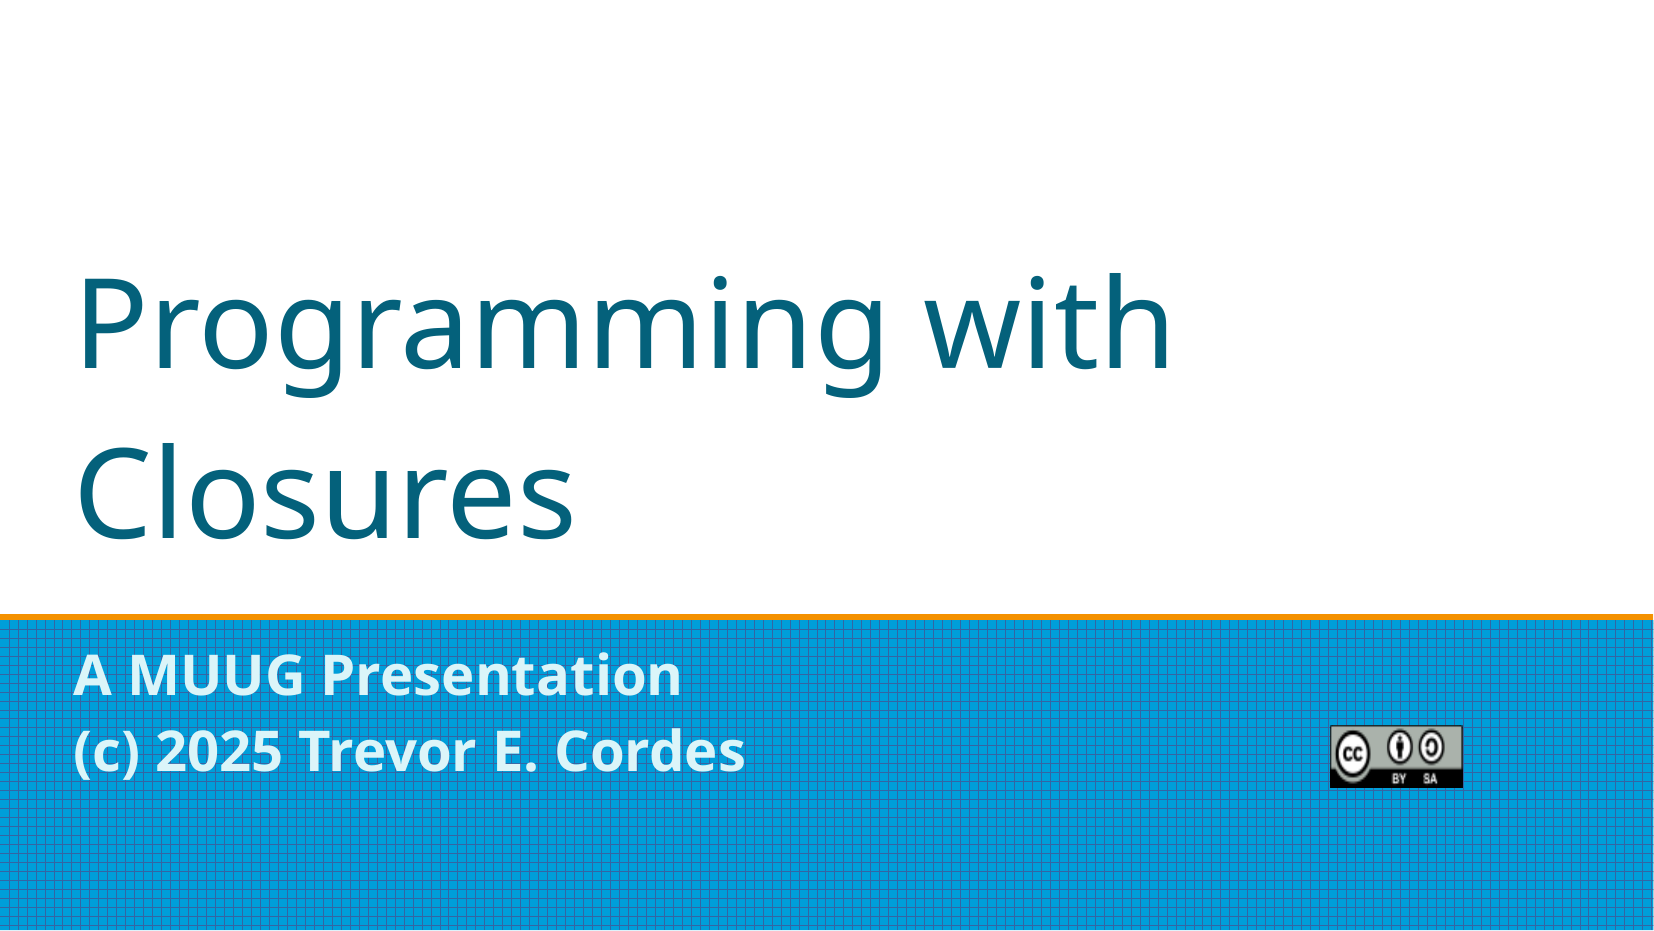

# Programming with Closures
A MUUG Presentation
(c) 2025 Trevor E. Cordes